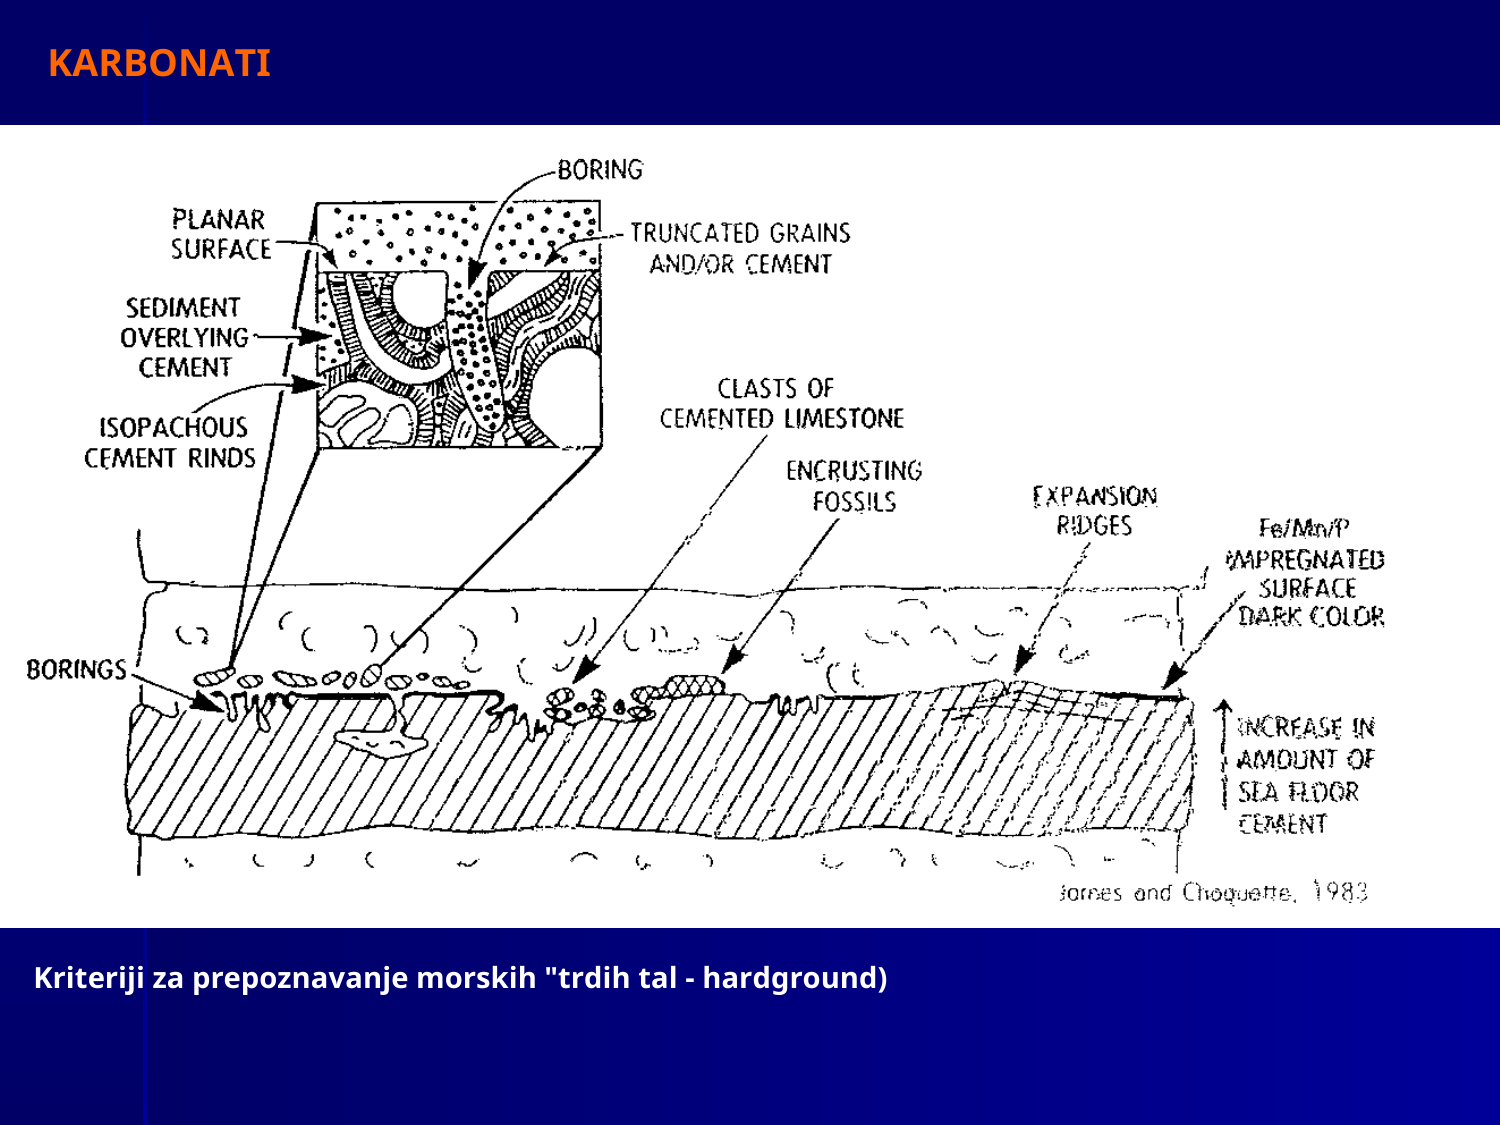

KARBONATI
Kriteriji za prepoznavanje morskih "trdih tal - hardground)